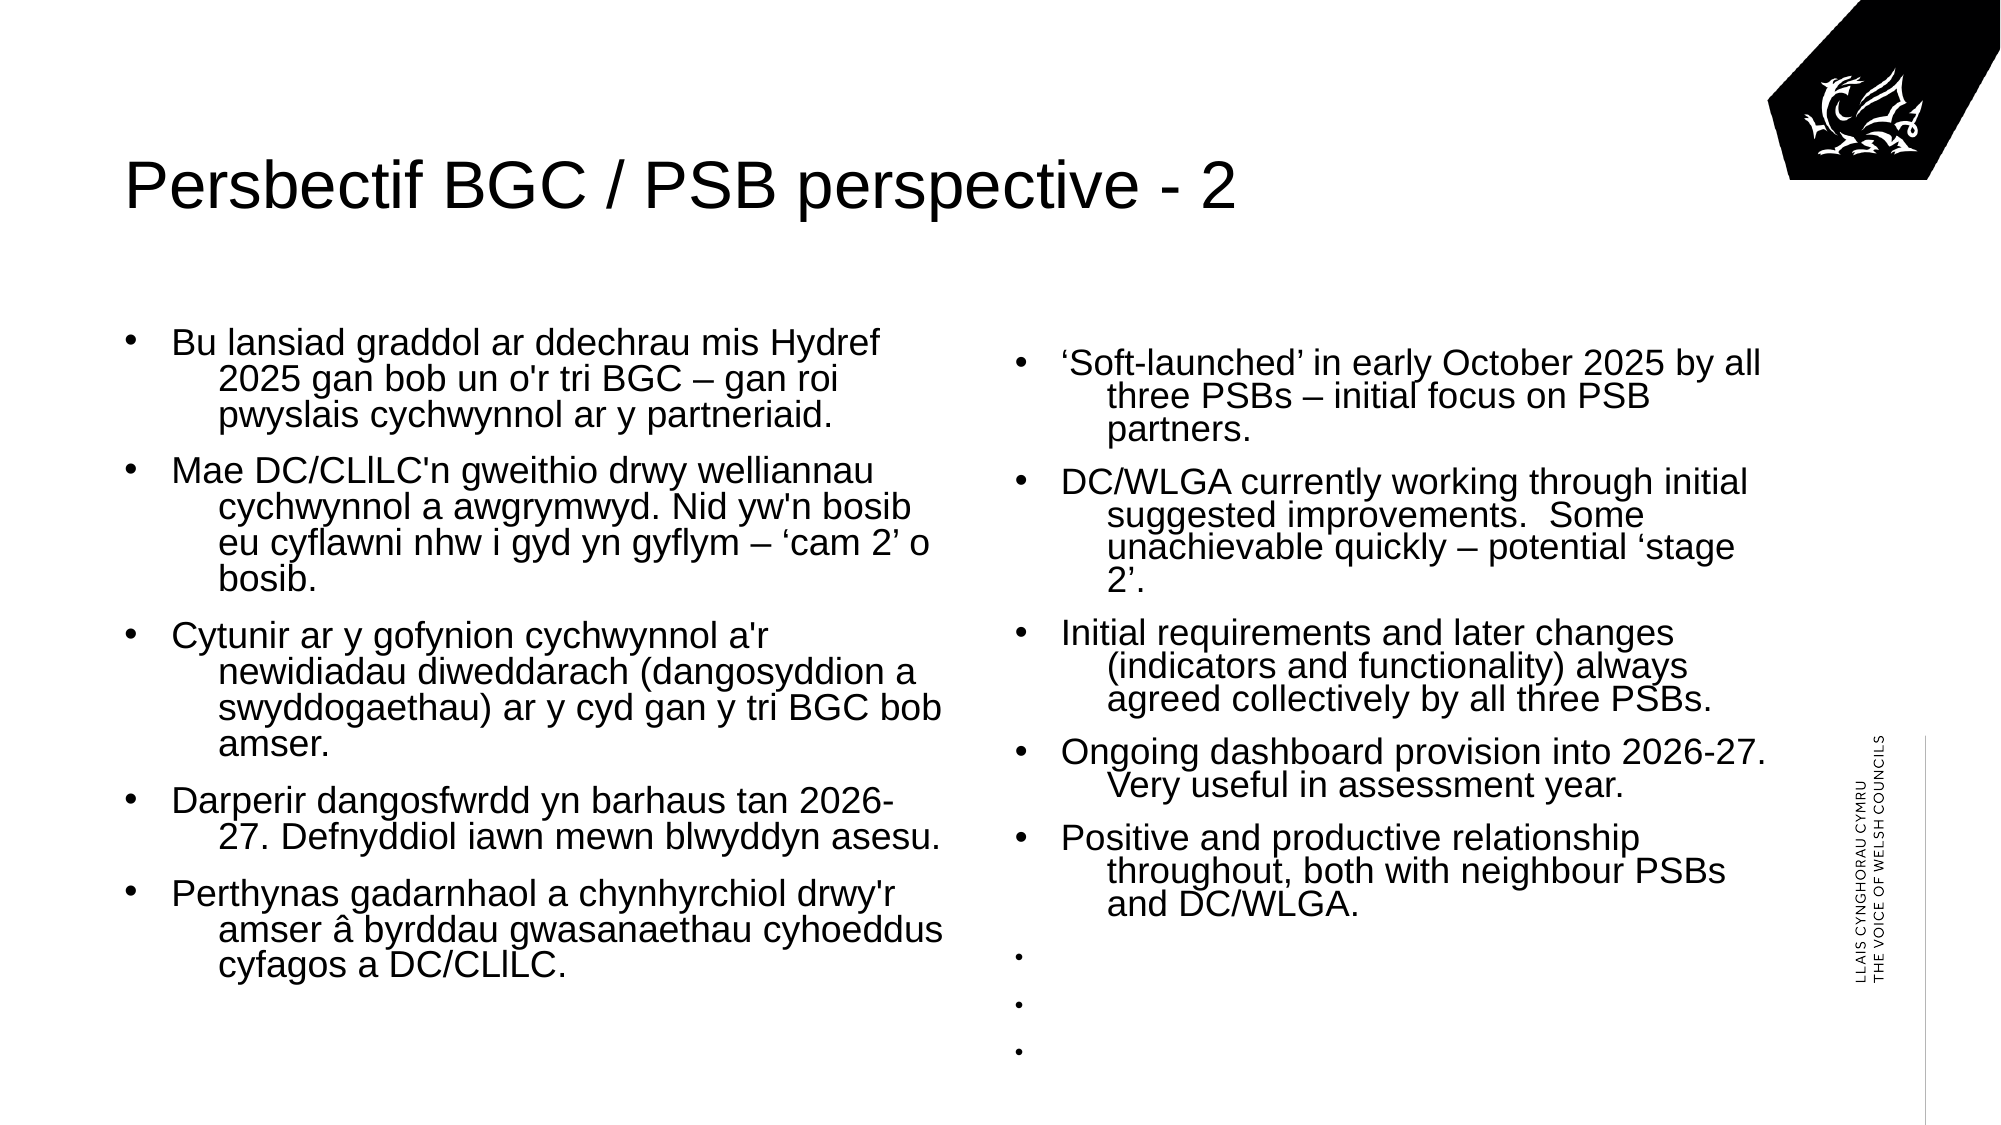

# Persbectif BGC / PSB perspective - 2
Bu lansiad graddol ar ddechrau mis Hydref 2025 gan bob un o'r tri BGC – gan roi pwyslais cychwynnol ar y partneriaid.
Mae DC/CLlLC'n gweithio drwy welliannau cychwynnol a awgrymwyd. Nid yw'n bosib eu cyflawni nhw i gyd yn gyflym – ‘cam 2’ o bosib.
Cytunir ar y gofynion cychwynnol a'r newidiadau diweddarach (dangosyddion a swyddogaethau) ar y cyd gan y tri BGC bob amser.
Darperir dangosfwrdd yn barhaus tan 2026-27. Defnyddiol iawn mewn blwyddyn asesu.
Perthynas gadarnhaol a chynhyrchiol drwy'r amser â byrddau gwasanaethau cyhoeddus cyfagos a DC/CLlLC.
‘Soft-launched’ in early October 2025 by all three PSBs – initial focus on PSB partners.
DC/WLGA currently working through initial suggested improvements. Some unachievable quickly – potential ‘stage 2’.
Initial requirements and later changes (indicators and functionality) always agreed collectively by all three PSBs.
Ongoing dashboard provision into 2026-27. Very useful in assessment year.
Positive and productive relationship throughout, both with neighbour PSBs and DC/WLGA.